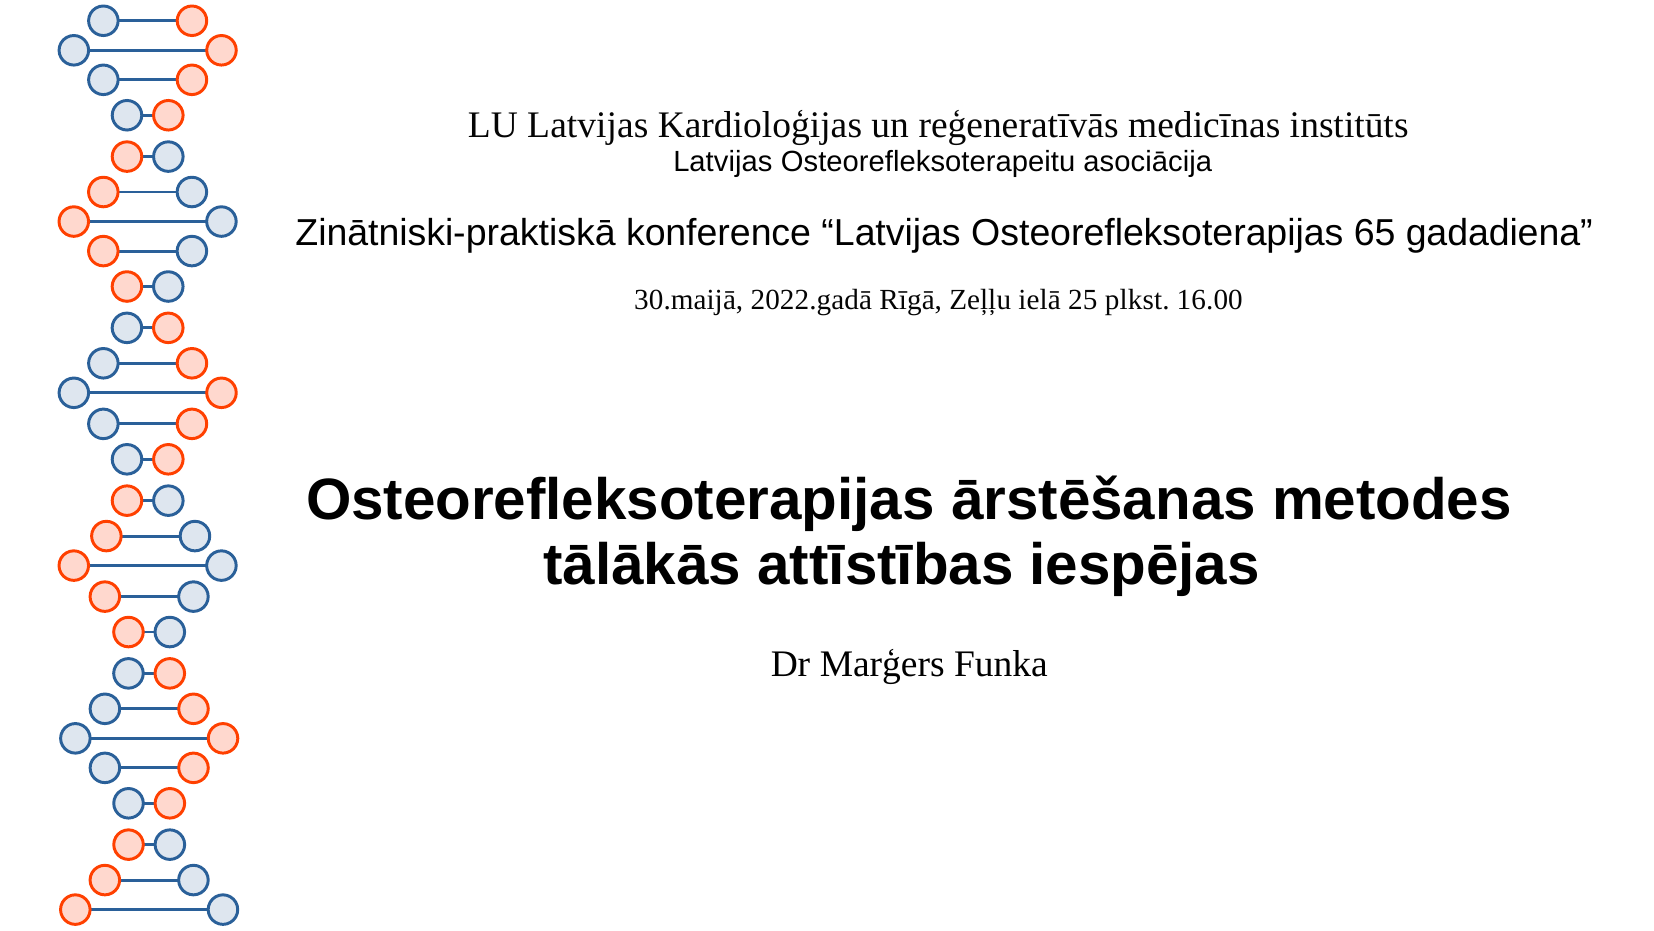

# LU Latvijas Kardioloģijas un reģeneratīvās medicīnas institūts Latvijas Osteorefleksoterapeitu asociācija Zinātniski-praktiskā konference “Latvijas Osteorefleksoterapijas 65 gadadiena” 30.maijā, 2022.gadā Rīgā, Zeļļu ielā 25 plkst. 16.00
Osteorefleksoterapijas ārstēšanas metodes
tālākās attīstības iespējas
Dr Marģers Funka
1